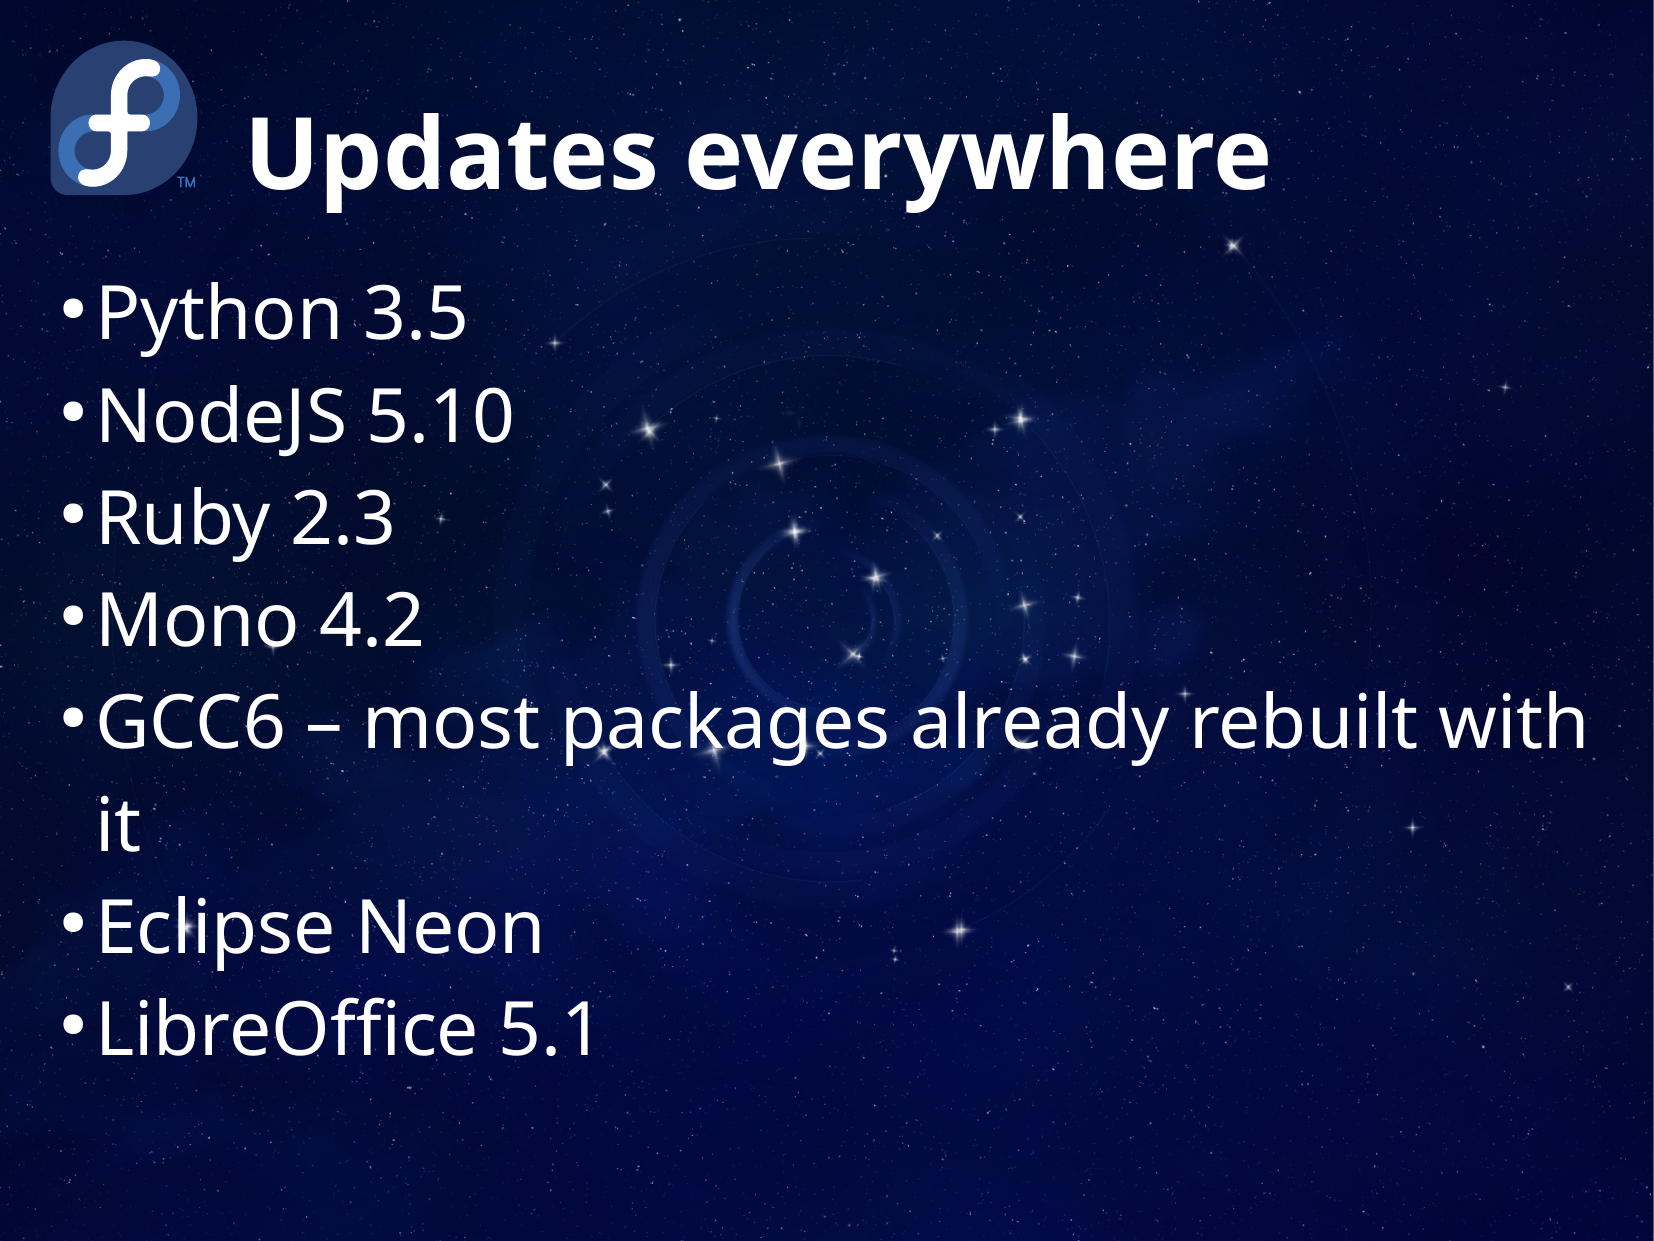

Updates everywhere
Python 3.5
NodeJS 5.10
Ruby 2.3
Mono 4.2
GCC6 – most packages already rebuilt with it
Eclipse Neon
LibreOffice 5.1